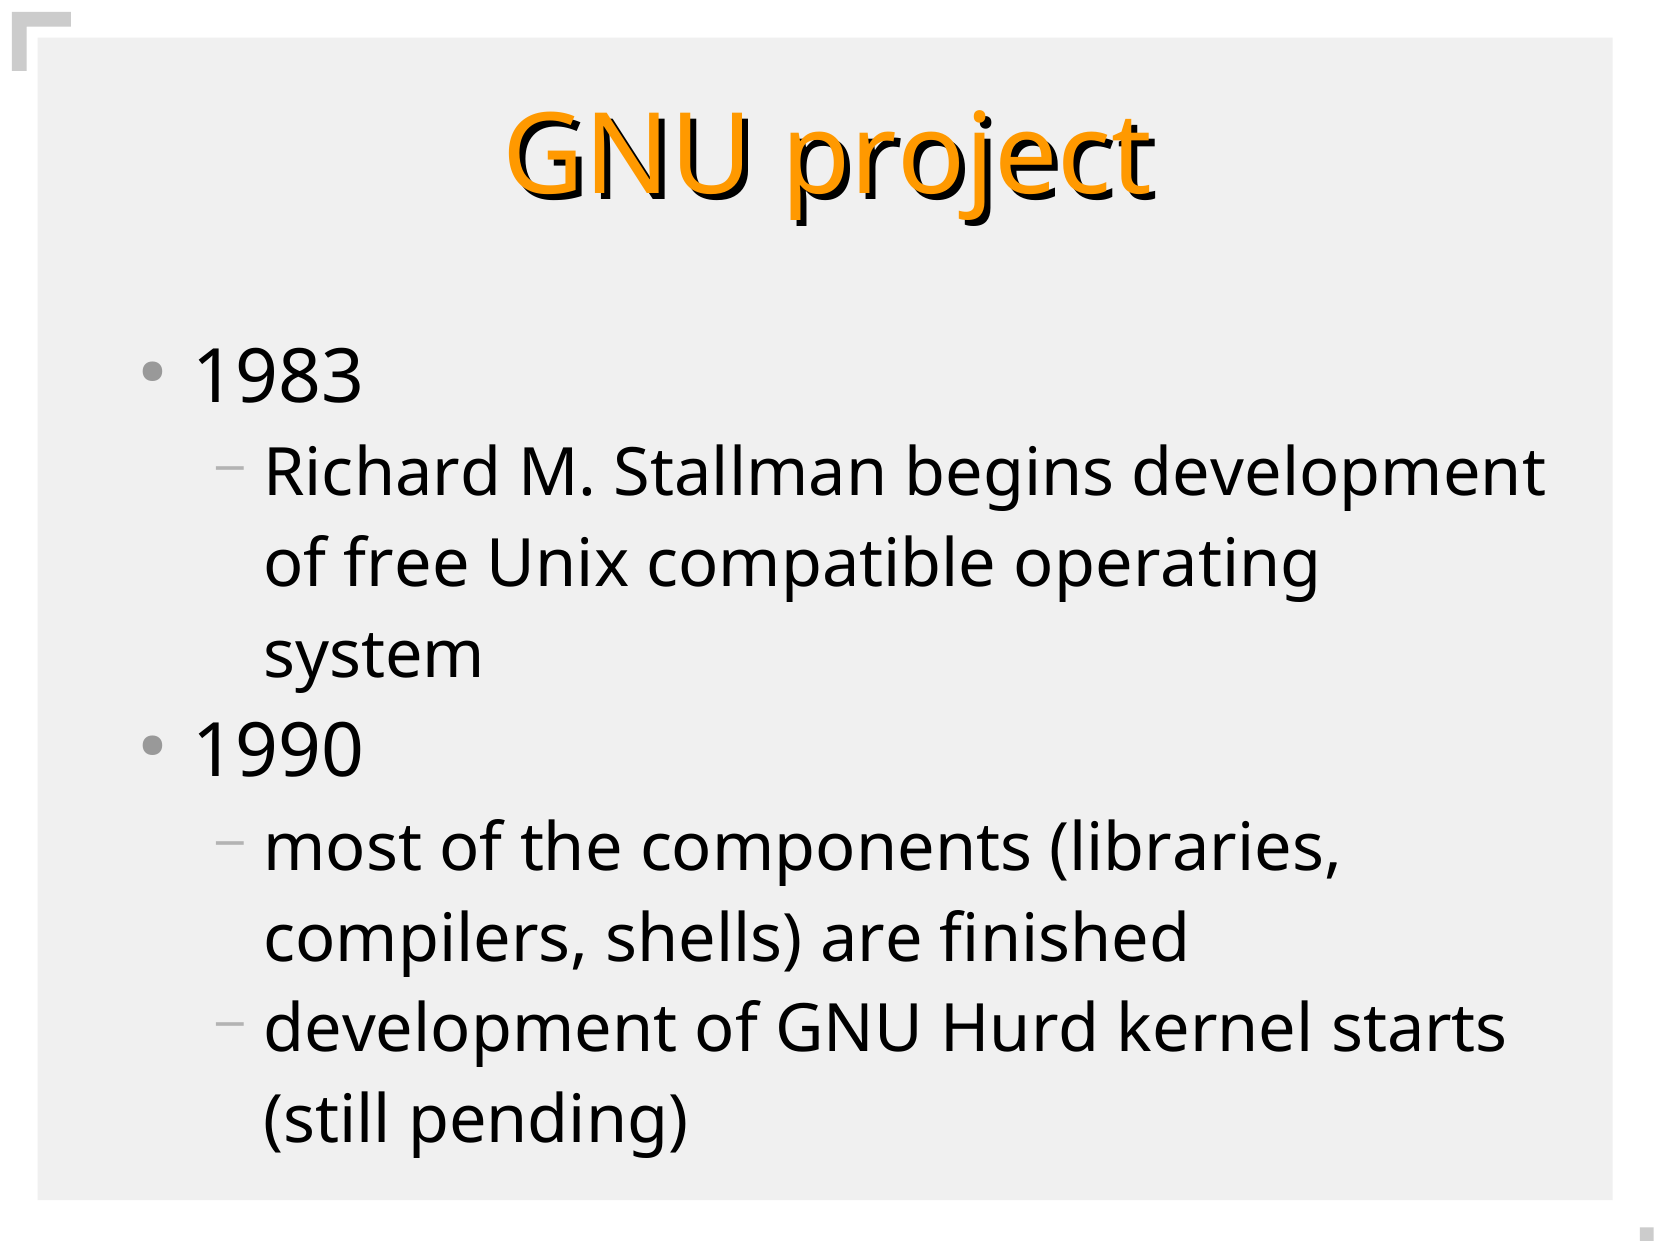

# GNU project
1983
Richard M. Stallman begins development of free Unix compatible operating system
1990
most of the components (libraries, compilers, shells) are finished
development of GNU Hurd kernel starts (still pending)